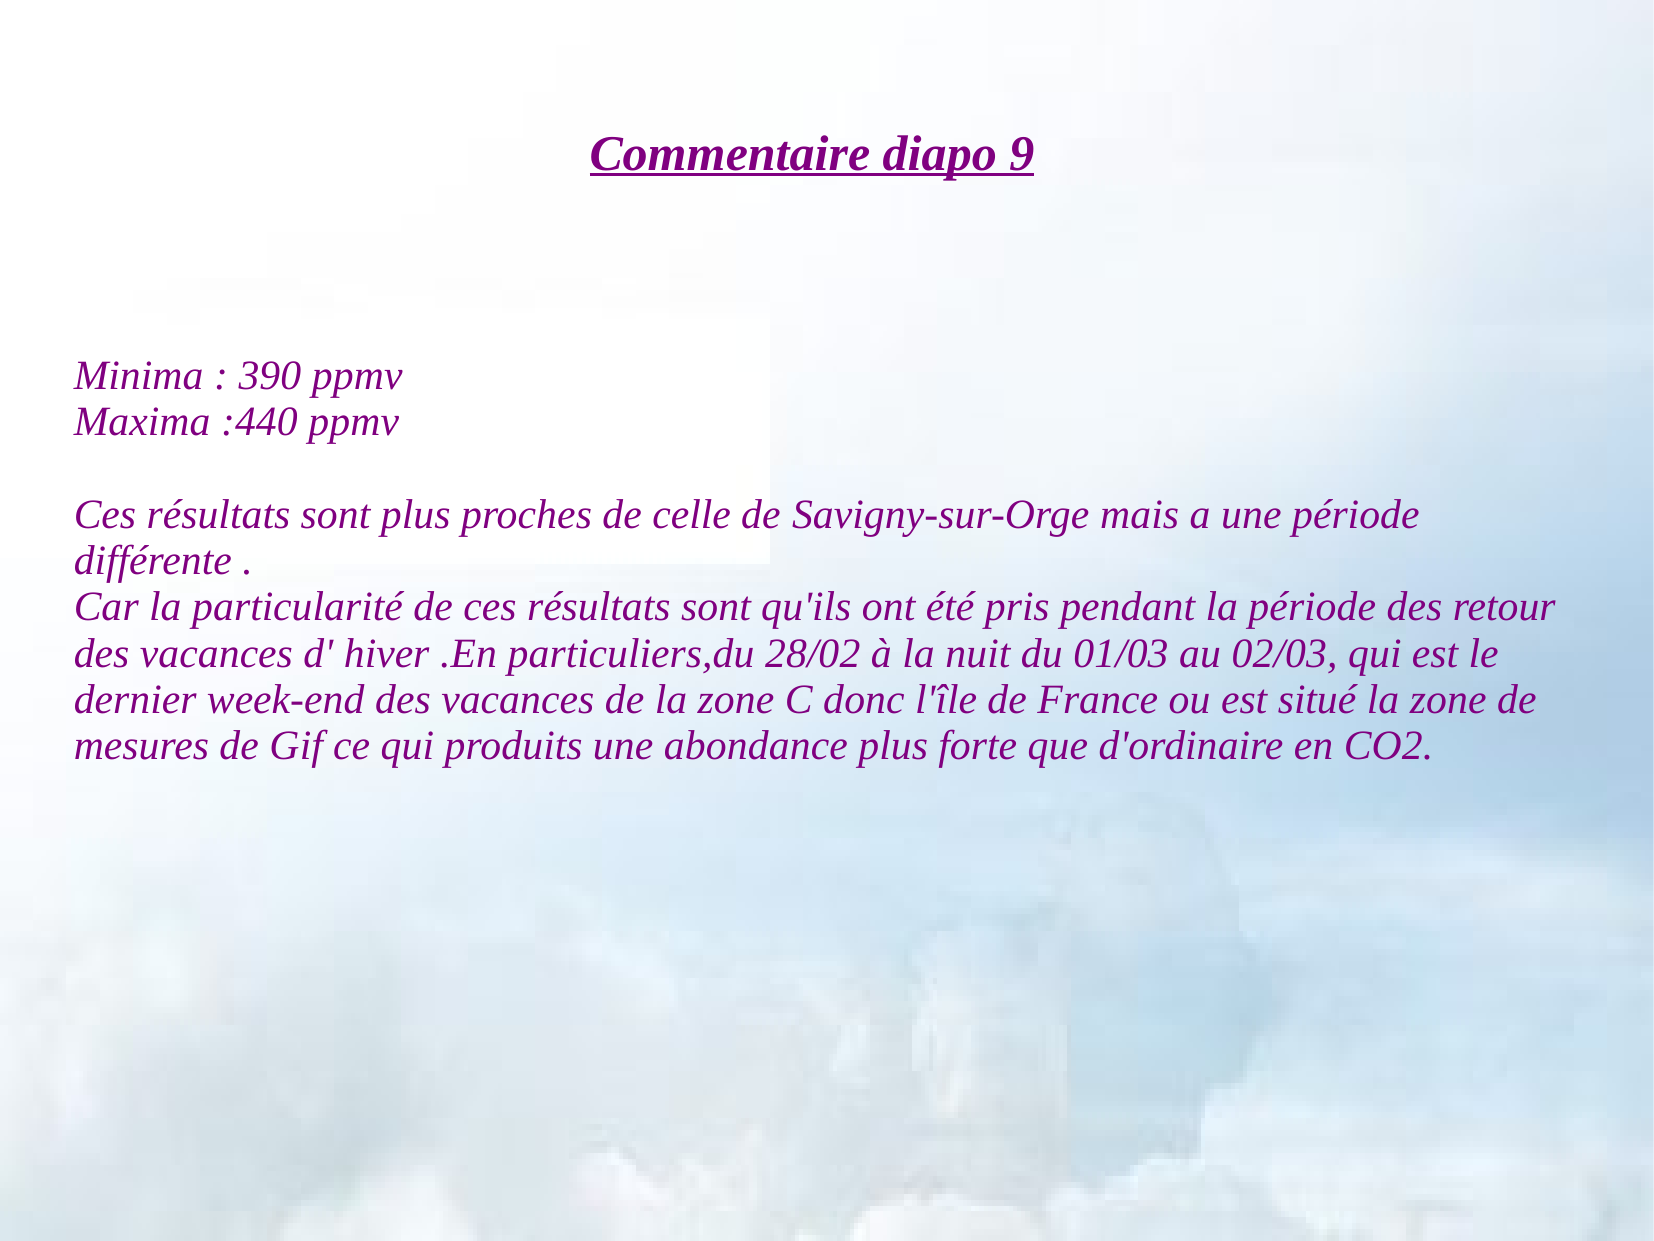

Commentaire diapo 9
Minima : 390 ppmv
Maxima :440 ppmv
Ces résultats sont plus proches de celle de Savigny-sur-Orge mais a une période différente .
Car la particularité de ces résultats sont qu'ils ont été pris pendant la période des retour des vacances d' hiver .En particuliers,du 28/02 à la nuit du 01/03 au 02/03, qui est le dernier week-end des vacances de la zone C donc l'île de France ou est situé la zone de mesures de Gif ce qui produits une abondance plus forte que d'ordinaire en CO2.